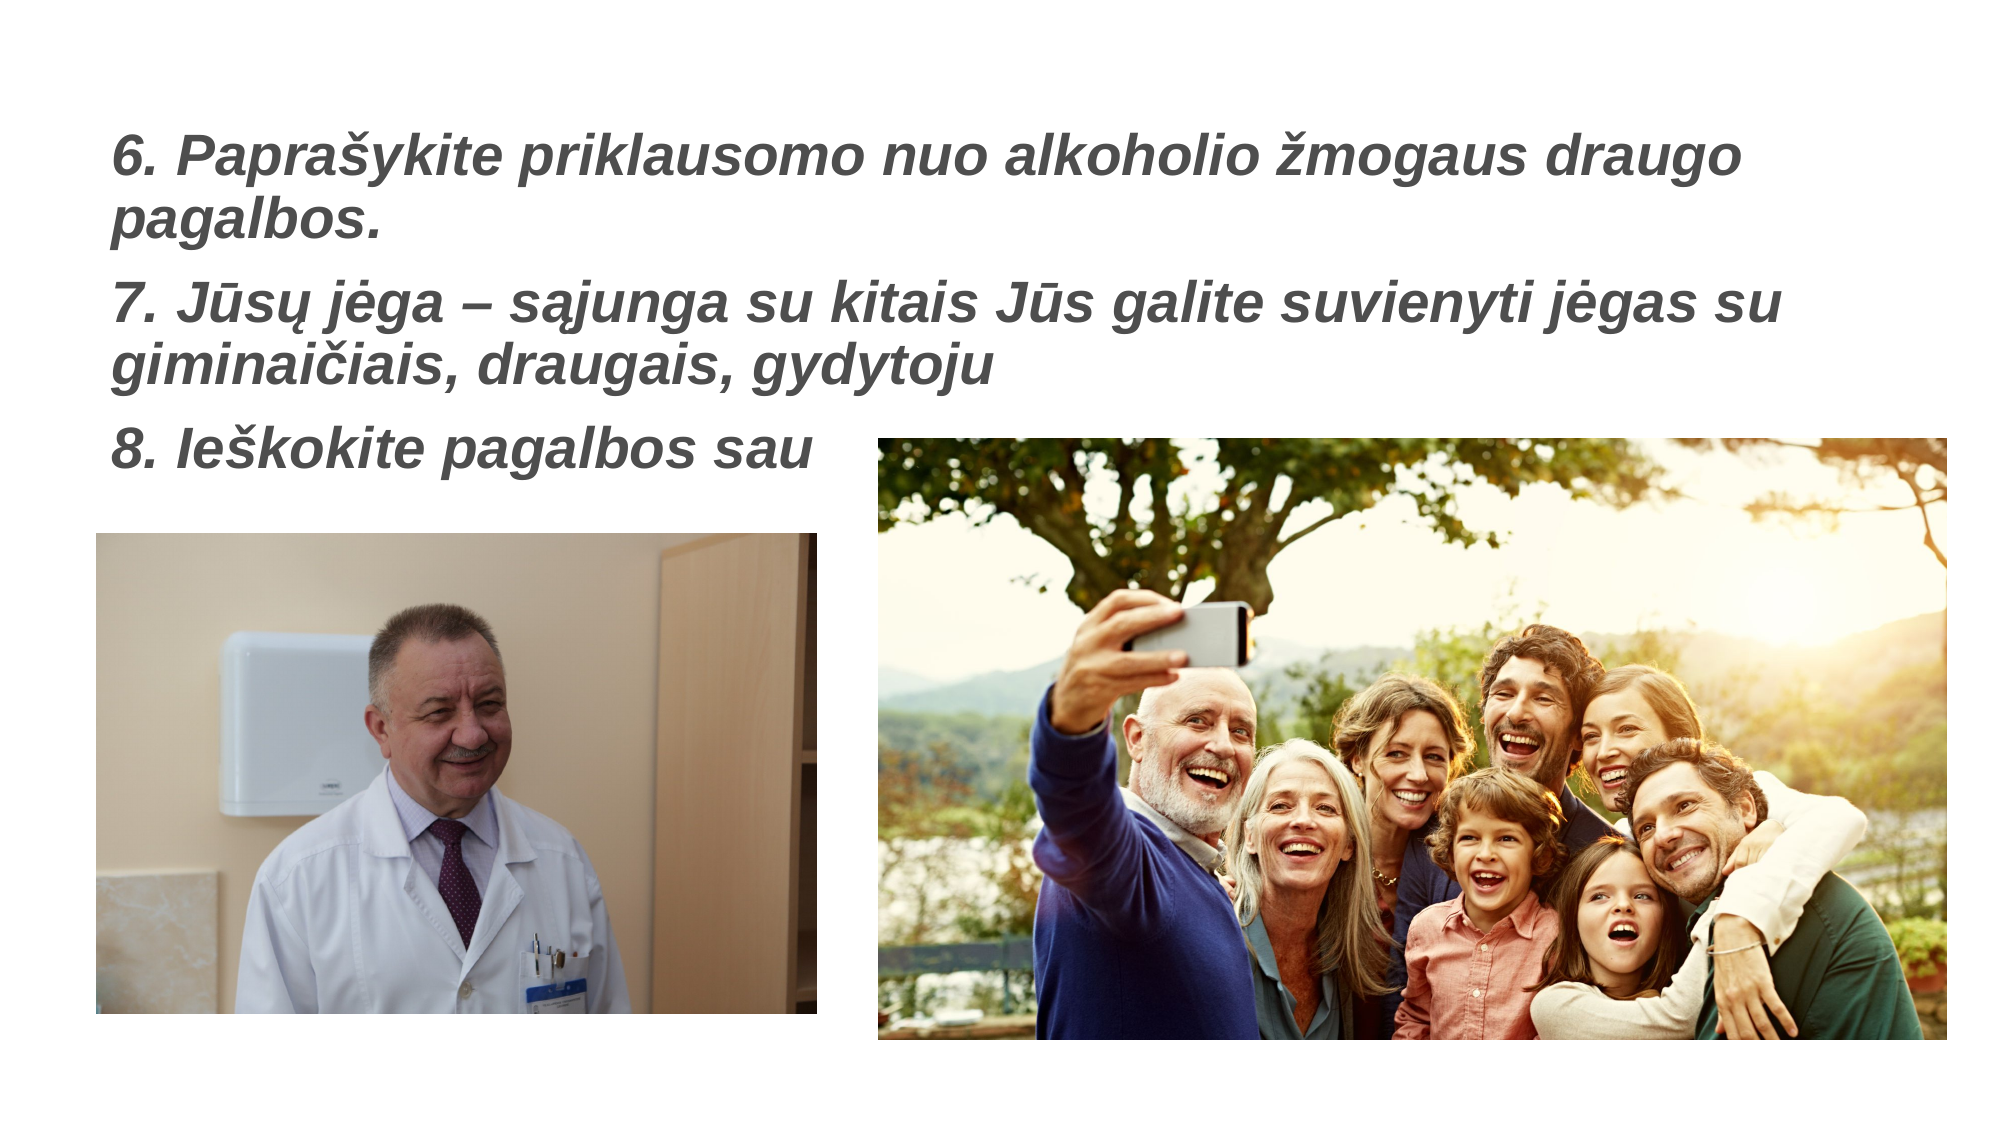

# 6. Paprašykite priklausomo nuo alkoholio žmogaus draugo pagalbos.
7. Jūsų jėga – sąjunga su kitais Jūs galite suvienyti jėgas su giminaičiais, draugais, gydytoju
8. Ieškokite pagalbos sau